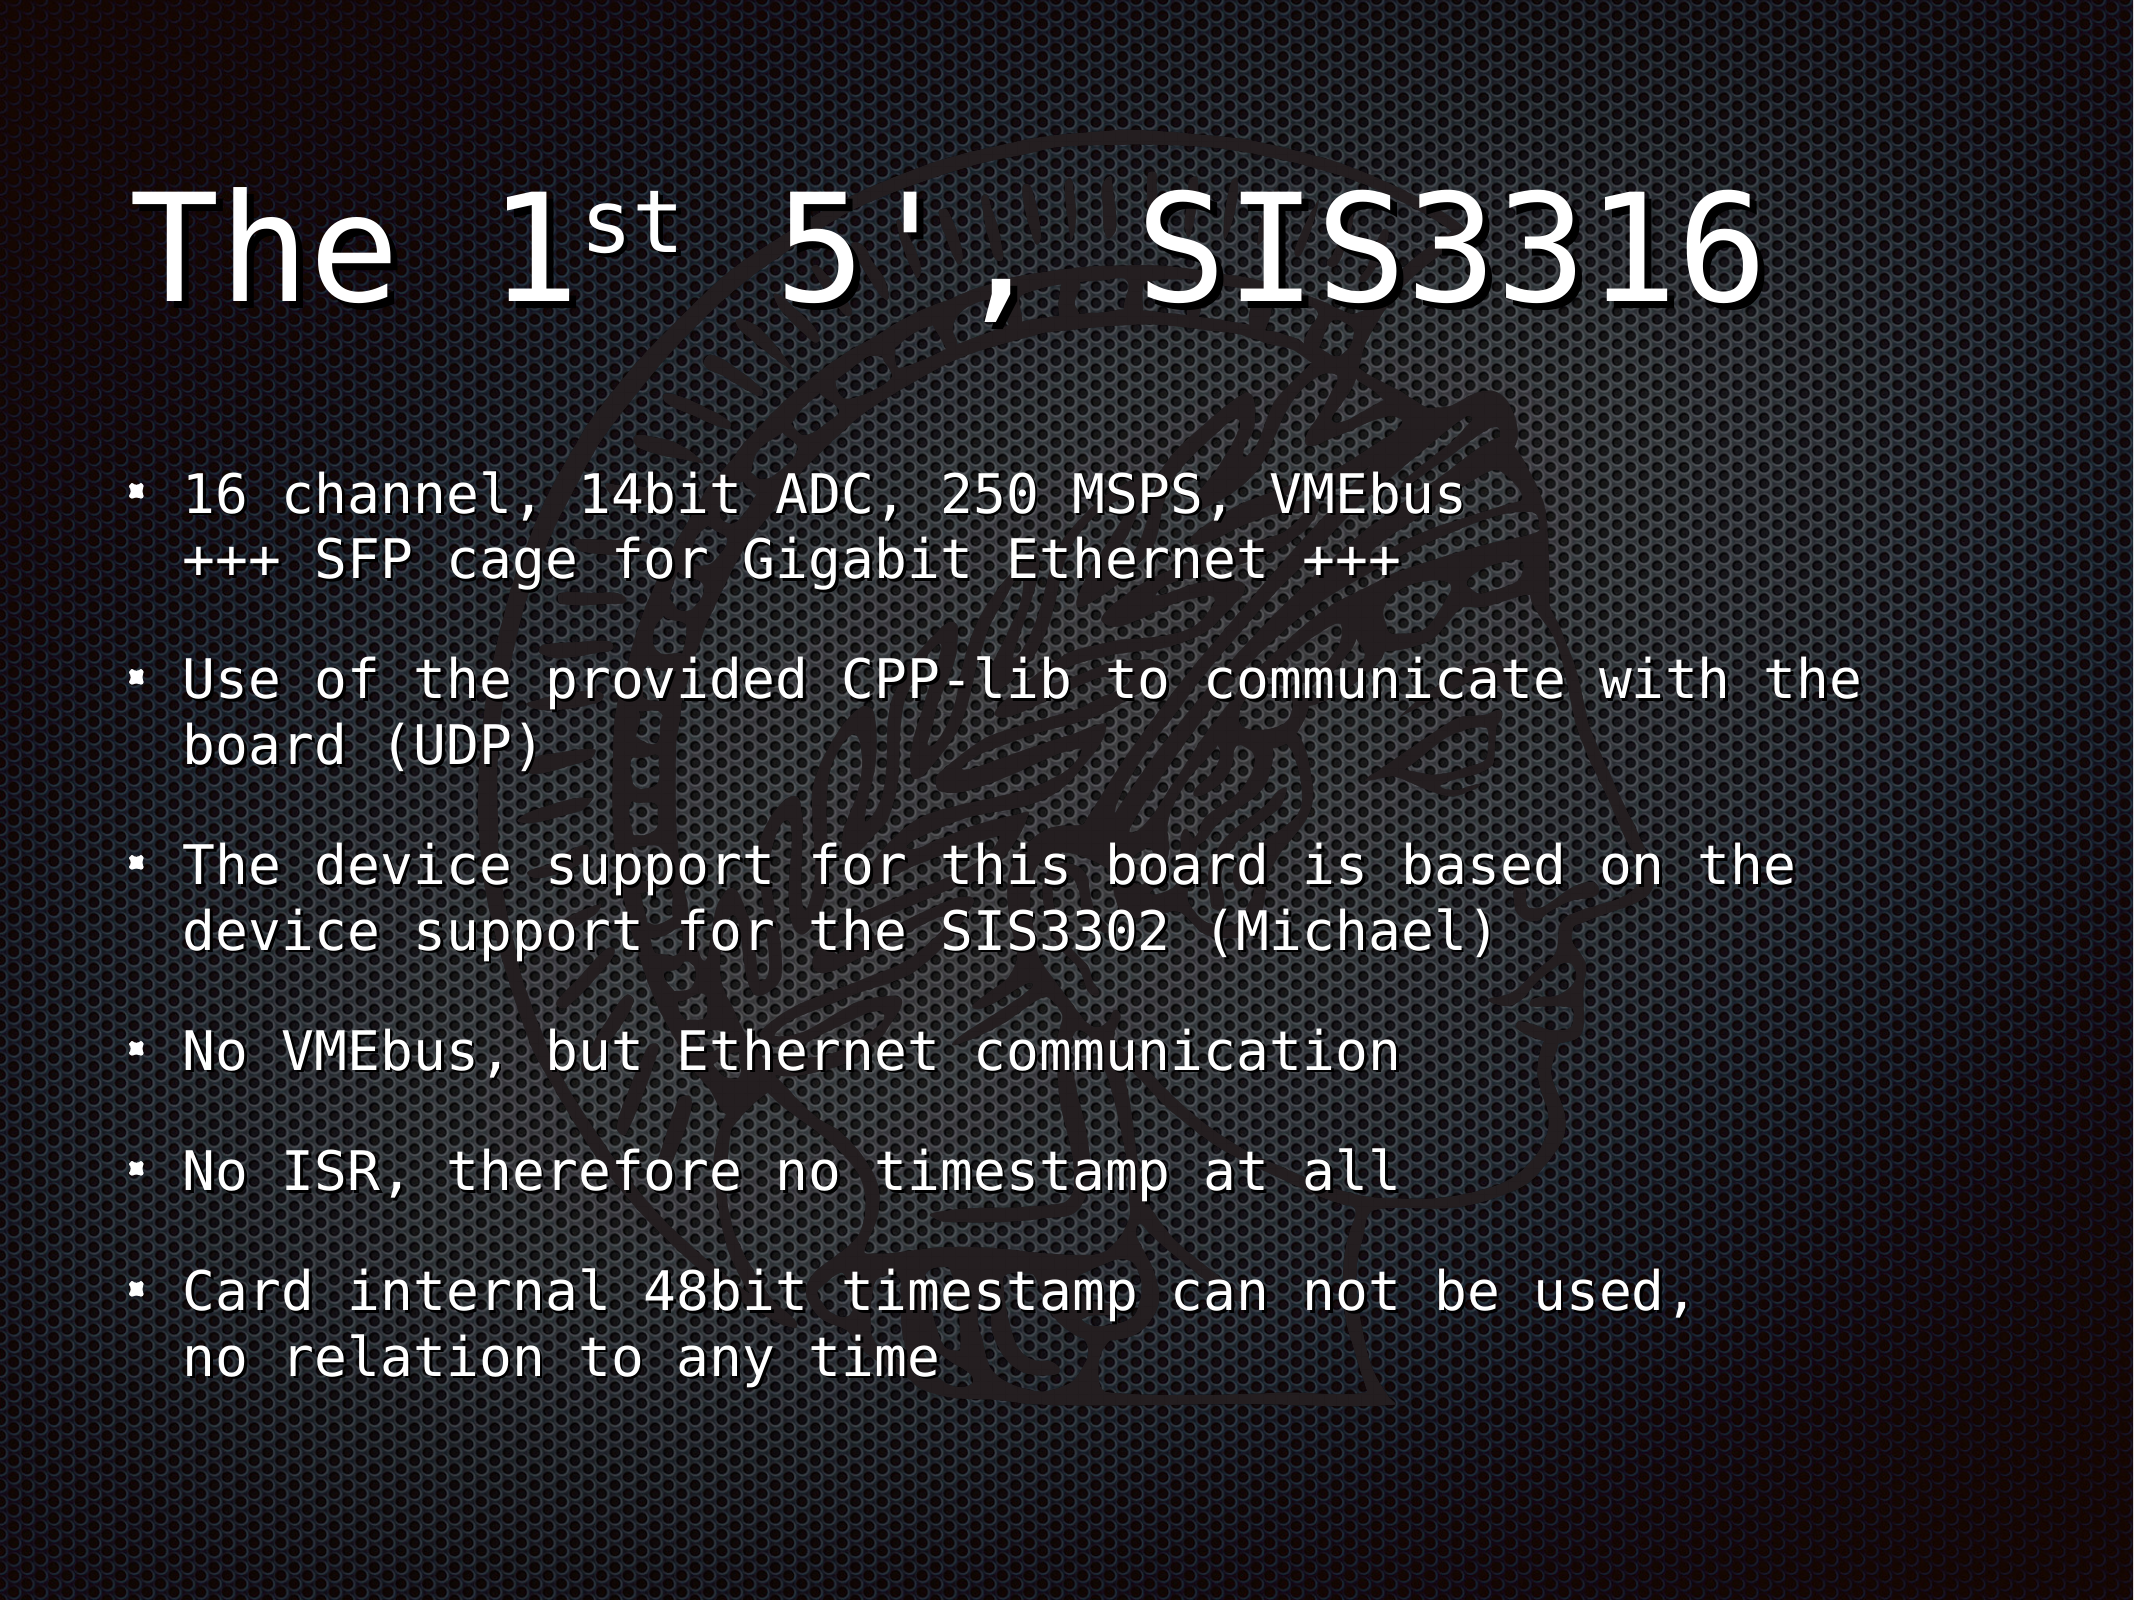

# The 1st 5', SIS3316
16 channel, 14bit ADC, 250 MSPS, VMEbus
+++ SFP cage for Gigabit Ethernet +++
Use of the provided CPP-lib to communicate with the board (UDP)
The device support for this board is based on the device support for the SIS3302 (Michael)
No VMEbus, but Ethernet communication
No ISR, therefore no timestamp at all
Card internal 48bit timestamp can not be used,
no relation to any time